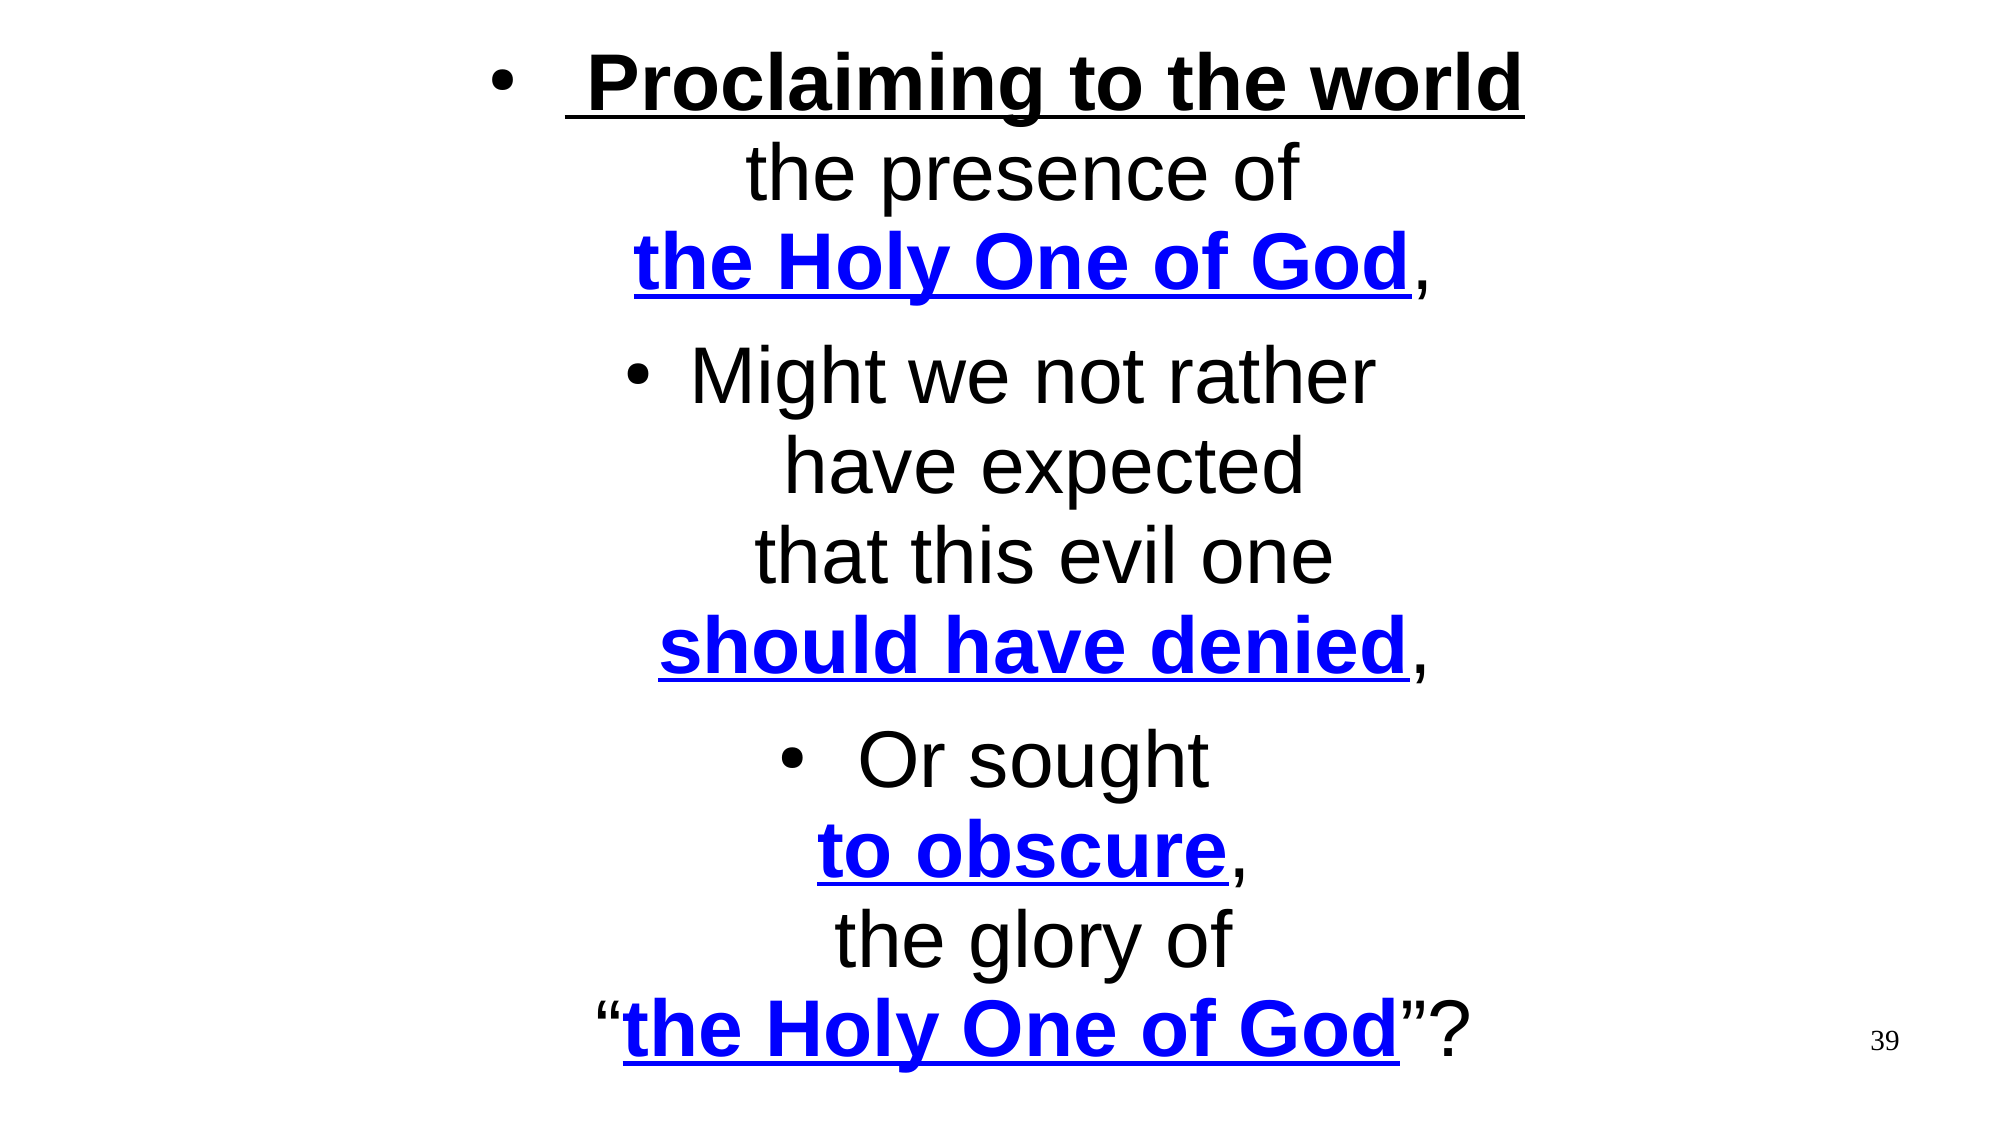

# Proclaiming to the world the presence of the Holy One of God,
Might we not rather
have expected
 that this evil one
 should have denied,
Or sought
to obscure,
the glory of
“the Holy One of God”?
39